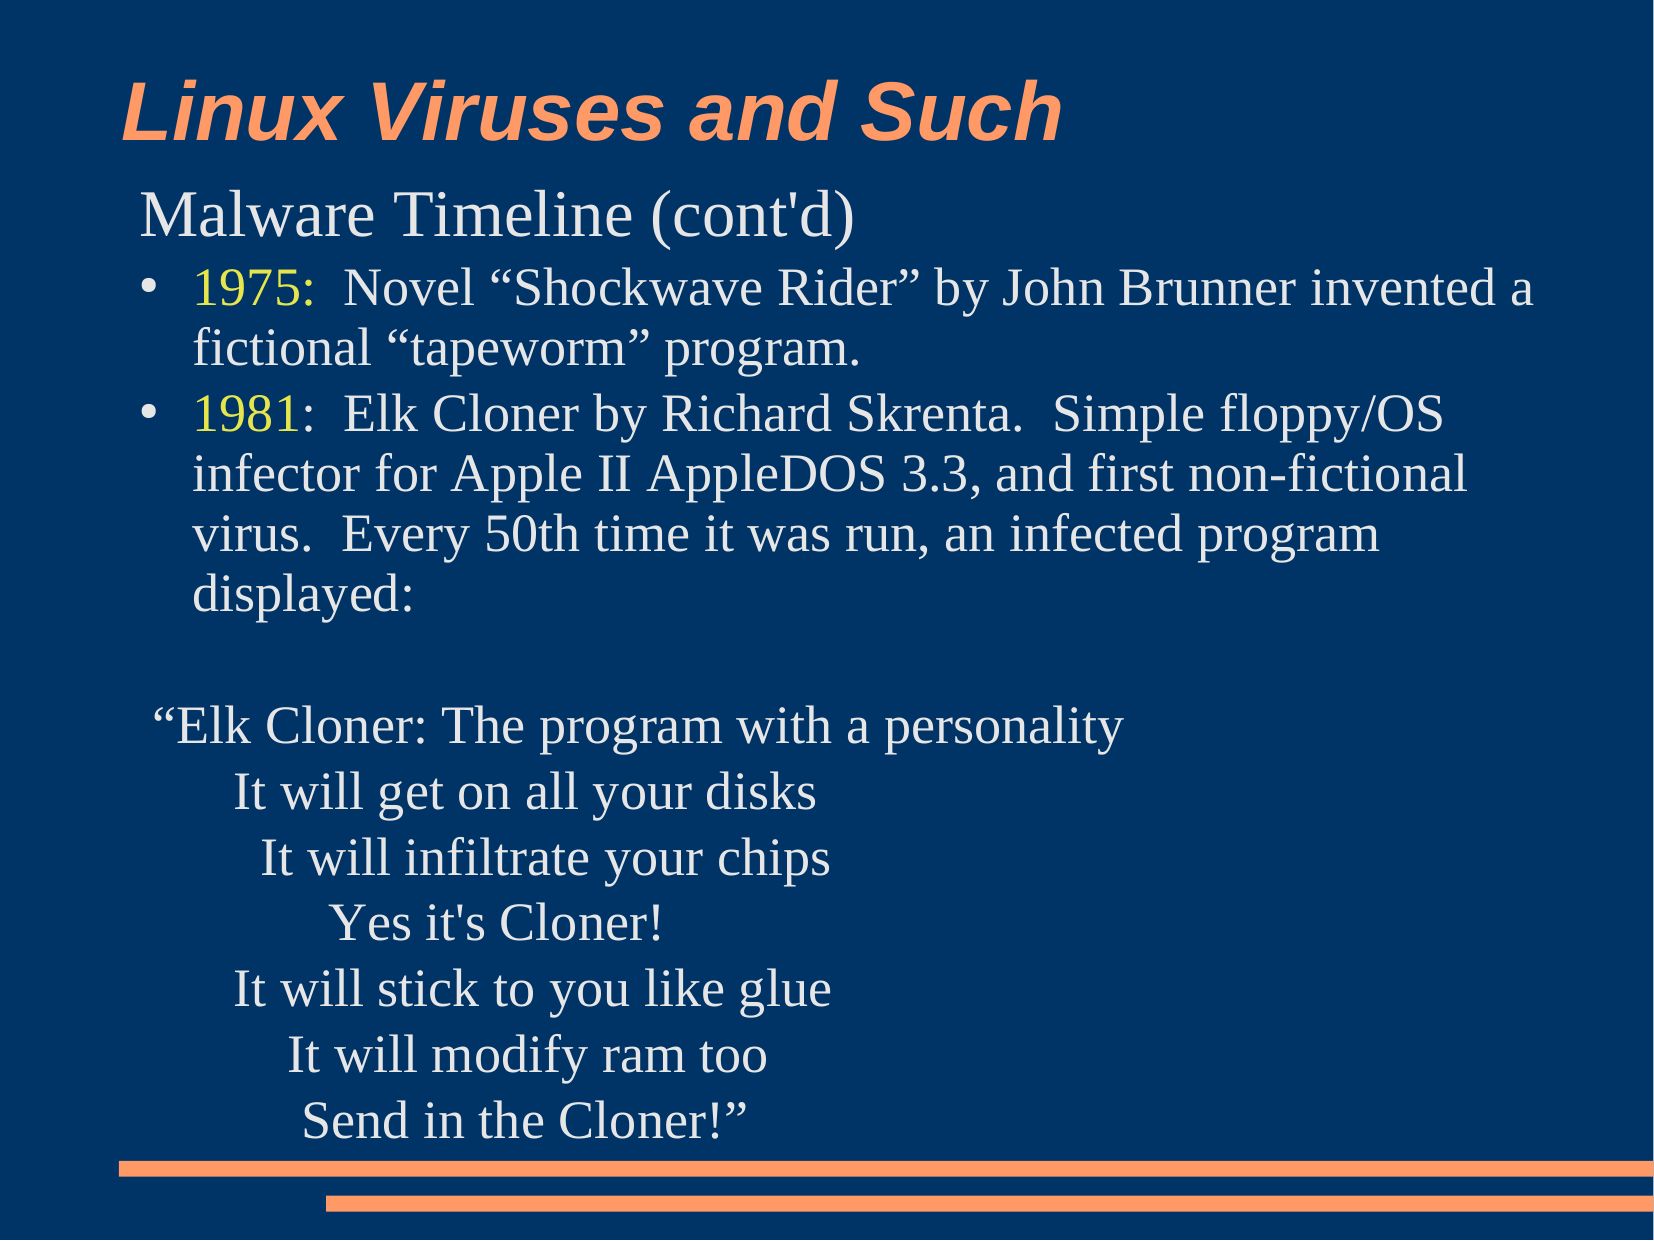

# Linux Viruses and Such
Malware Timeline (cont'd)
1975: Novel “Shockwave Rider” by John Brunner invented a fictional “tapeworm” program.
1981: Elk Cloner by Richard Skrenta. Simple floppy/OS infector for Apple II AppleDOS 3.3, and first non-fictional virus. Every 50th time it was run, an infected program displayed:
 “Elk Cloner: The program with a personality
 It will get on all your disks
 It will infiltrate your chips
 Yes it's Cloner!
 It will stick to you like glue
 It will modify ram too
 Send in the Cloner!”